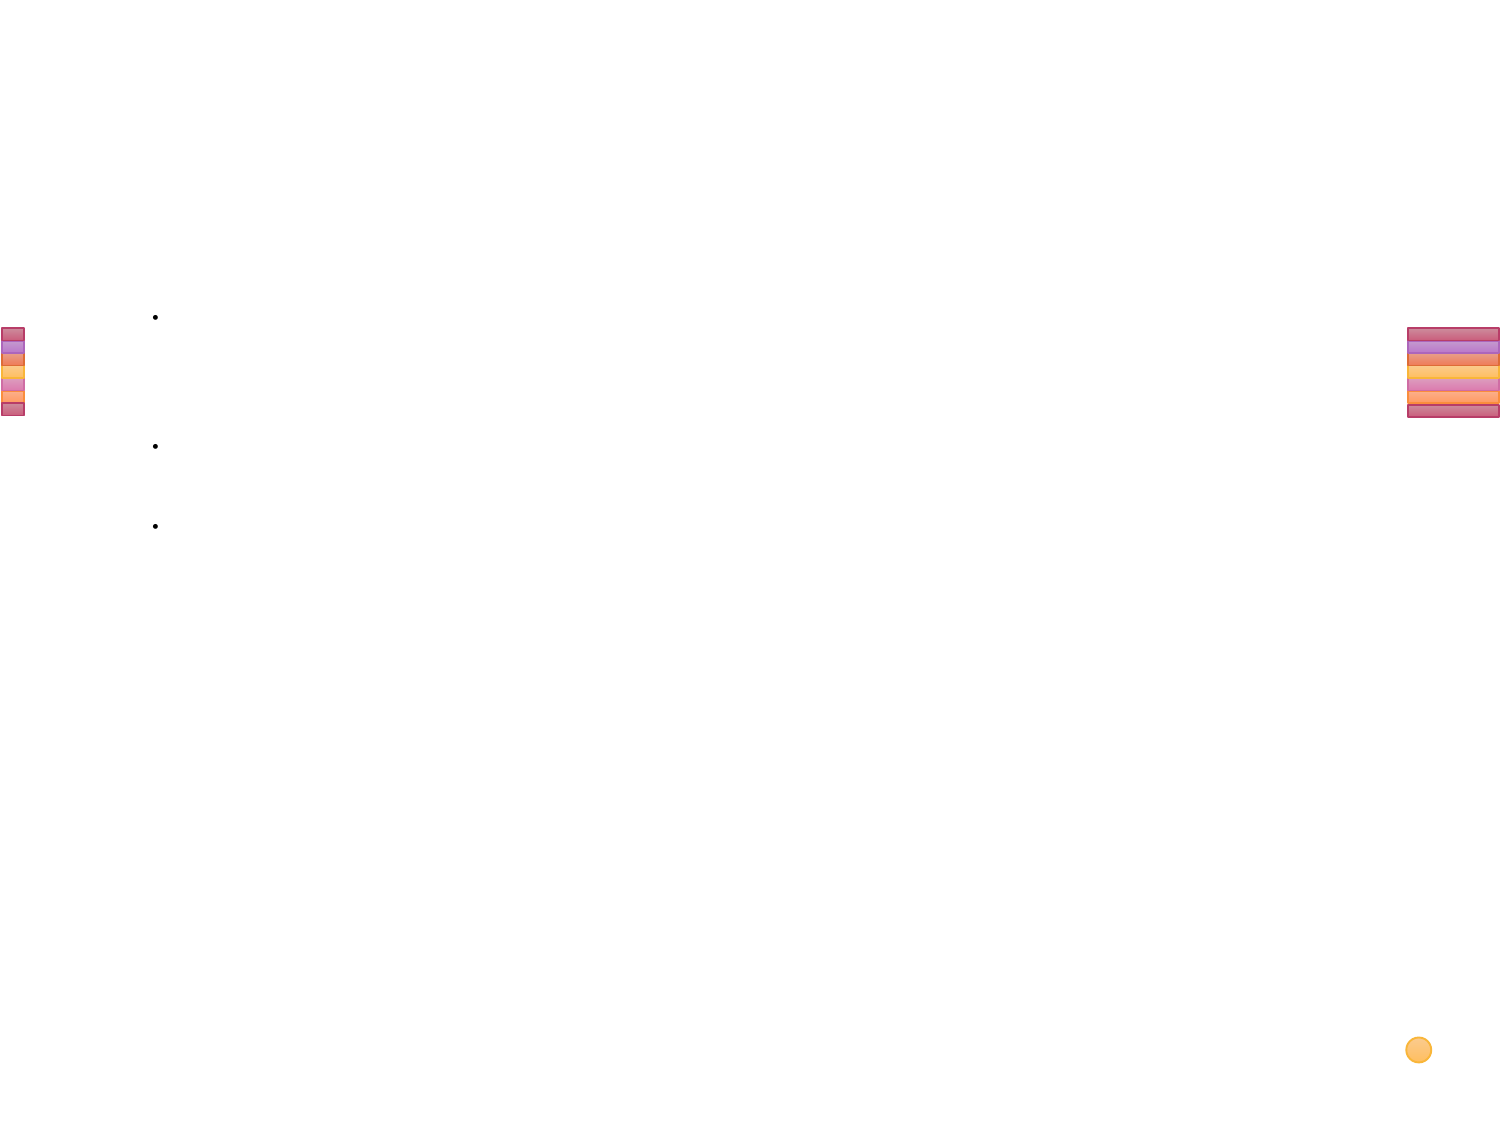

VIII.- SUSPENSIÓN DE CONTRATOS Y REDUCCIÓN DE JORNADA (IX)
# TRAMITACIÓN DE LA SUSPENSIÓN DE CONTRATOS DE TRABAJO Y REDUCCIÓN JORNADA
Mismo procedimiento (vid arts 16-24 Reglamento)
Las únicas diferencias radican, forzosamente, en el contenido de la sentencia que declare injustificada la medida, que en el caso de reducción de jornada, no contiene salarios de trámite, y condena a la empresa al abono al trabajador de la diferencia entre las prestaciones de desempleo y los salarios dejados de percibir y el SPEE gozará de acción frente a la empresa para el abono de las prestaciones indebidas.